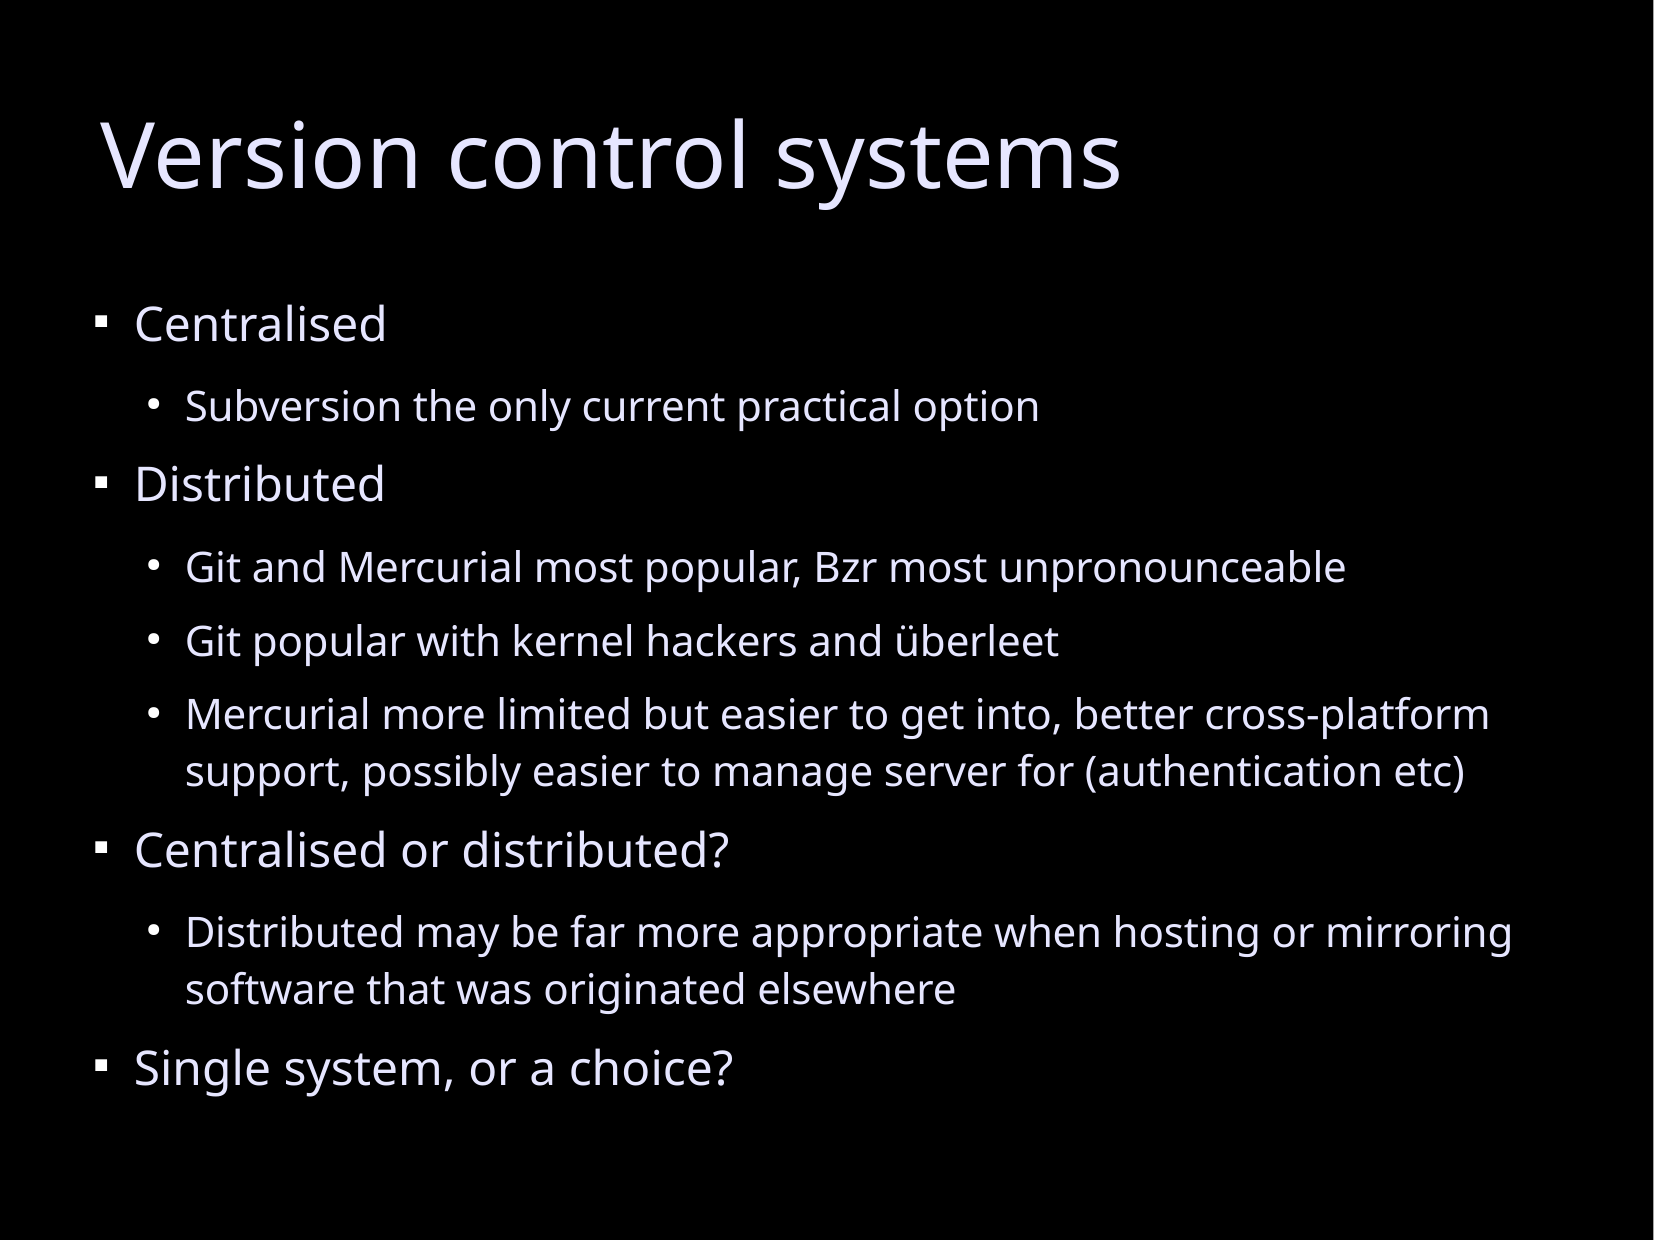

# Version control systems
Centralised
Subversion the only current practical option
Distributed
Git and Mercurial most popular, Bzr most unpronounceable
Git popular with kernel hackers and überleet
Mercurial more limited but easier to get into, better cross-platform support, possibly easier to manage server for (authentication etc)
Centralised or distributed?
Distributed may be far more appropriate when hosting or mirroring software that was originated elsewhere
Single system, or a choice?